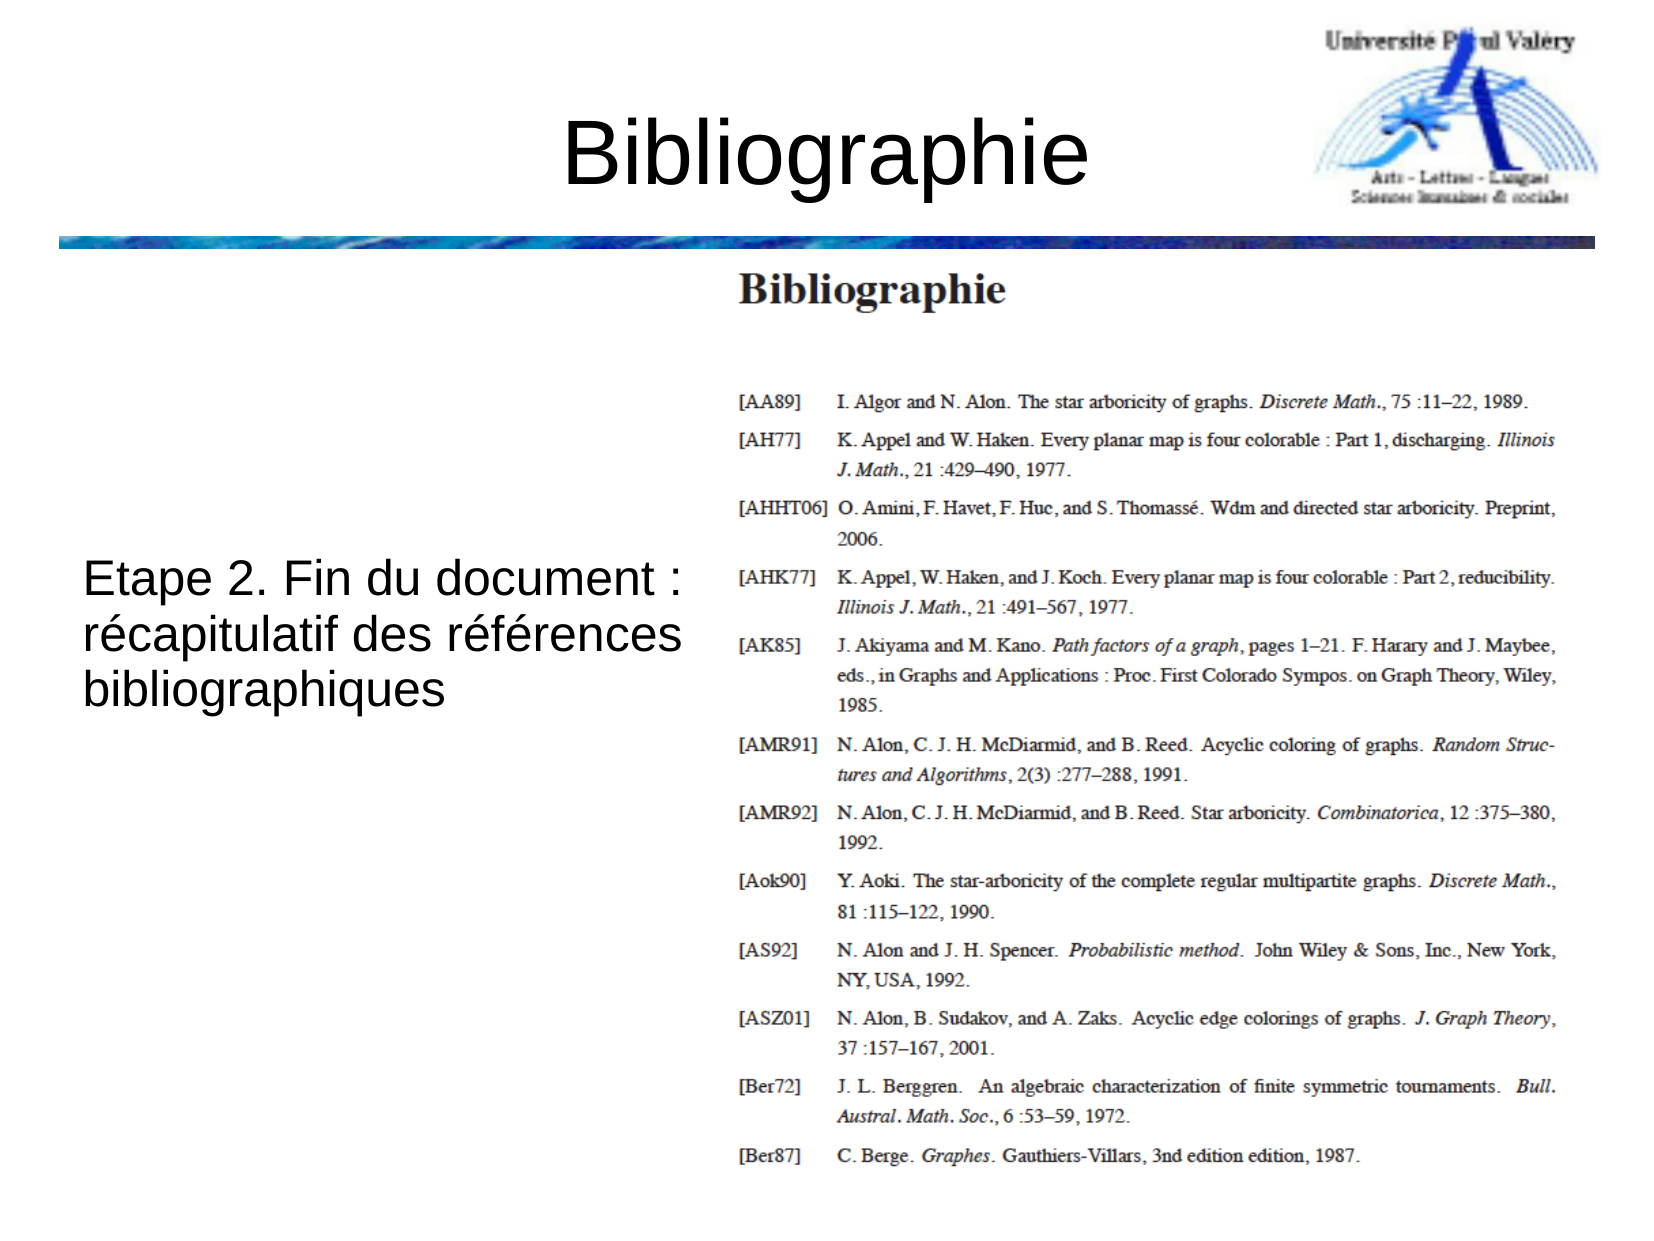

# Bibliographie
 Fin du document : récapitulatif des références bibliographiques